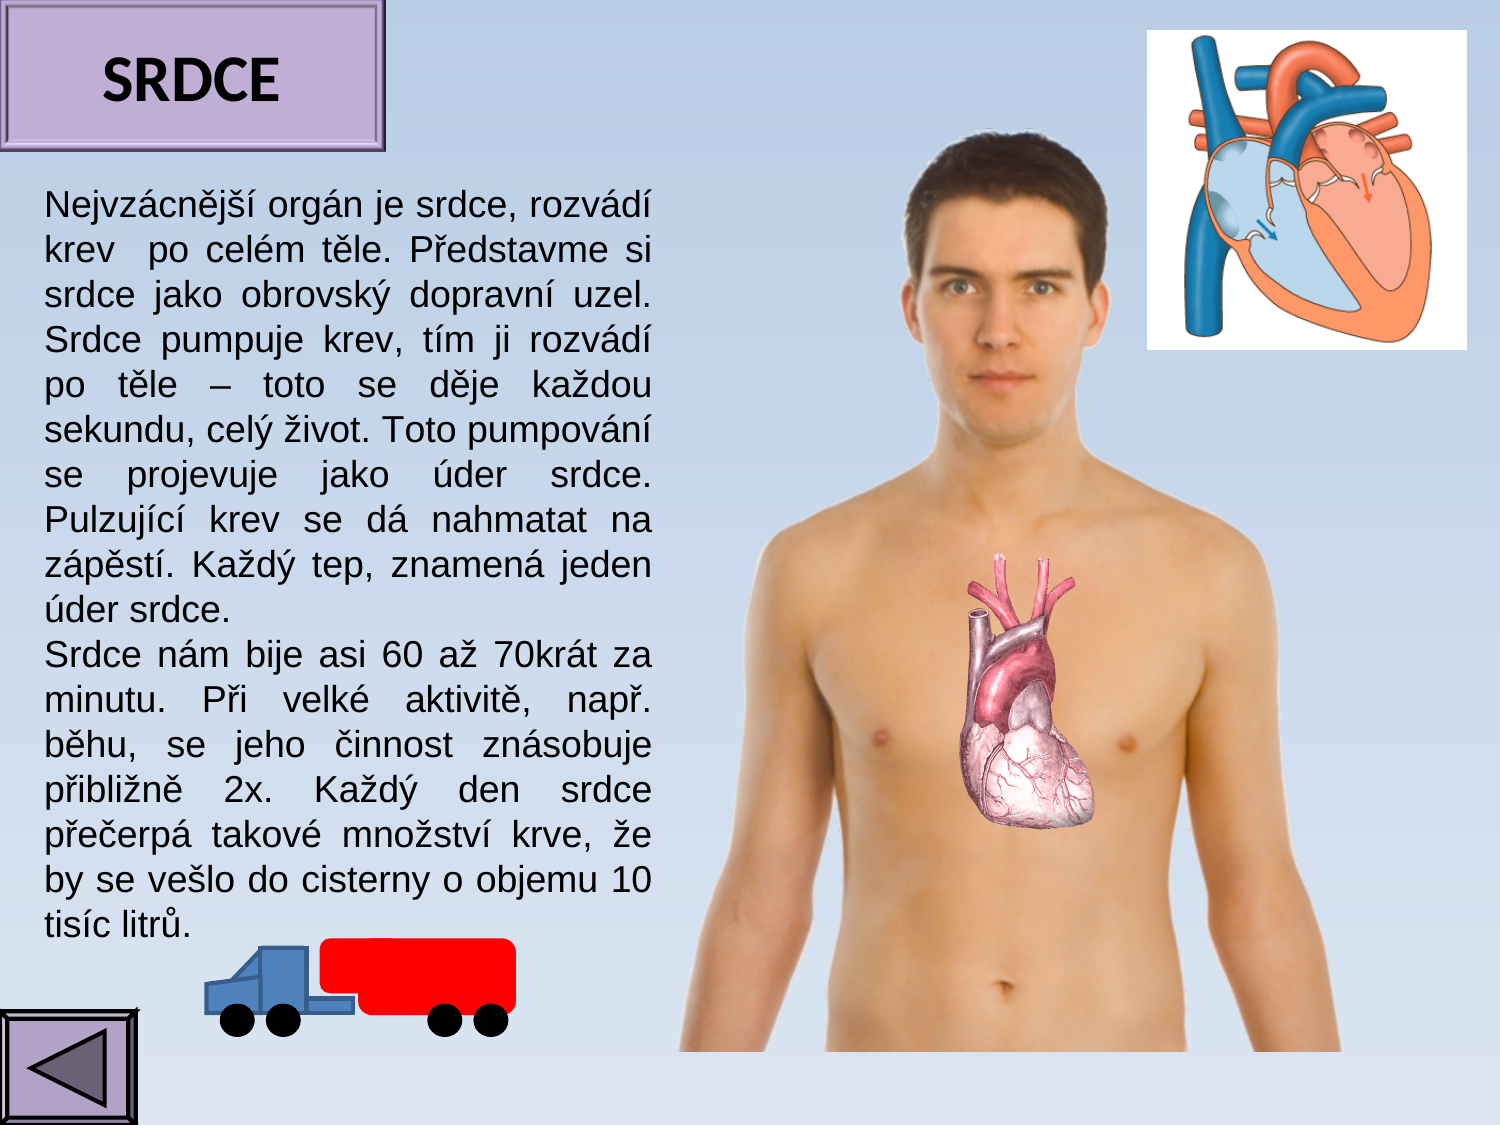

SRDCE
Nejvzácnější orgán je srdce, rozvádí krev po celém těle. Představme si srdce jako obrovský dopravní uzel. Srdce pumpuje krev, tím ji rozvádí po těle – toto se děje každou sekundu, celý život. Toto pumpování se projevuje jako úder srdce. Pulzující krev se dá nahmatat na zápěstí. Každý tep, znamená jeden úder srdce.
Srdce nám bije asi 60 až 70krát za minutu. Při velké aktivitě, např. běhu, se jeho činnost znásobuje přibližně 2x. Každý den srdce přečerpá takové množství krve, že by se vešlo do cisterny o objemu 10 tisíc litrů.